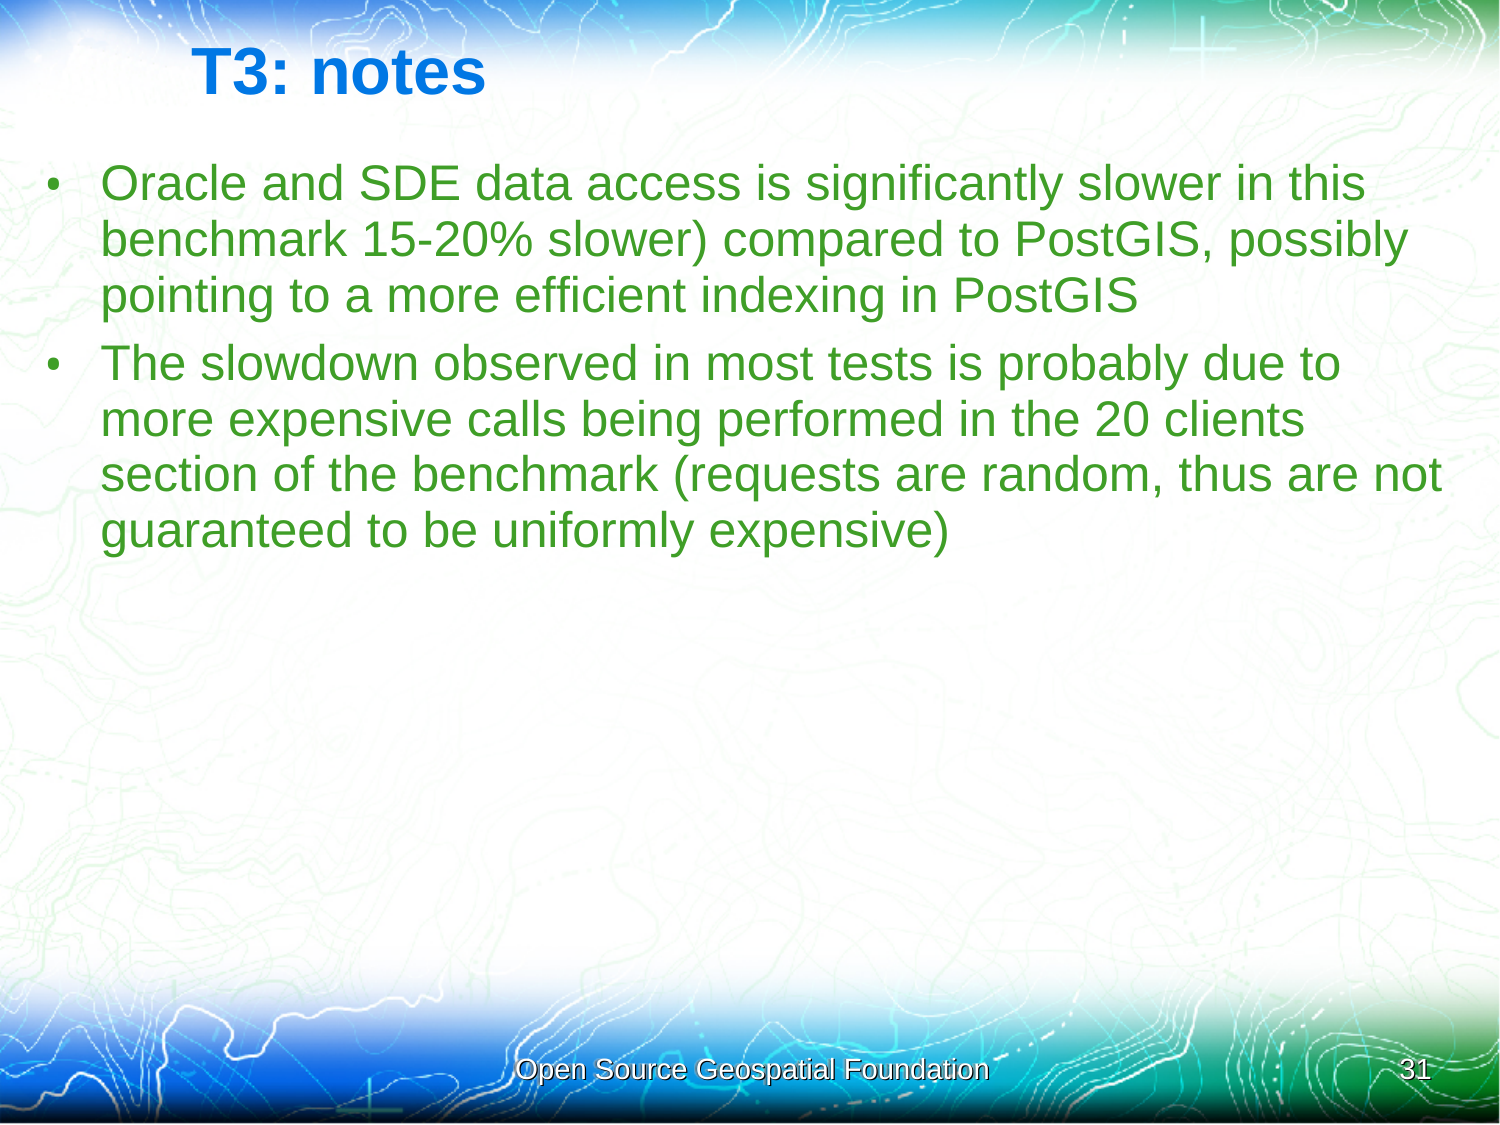

# T3: notes
Oracle and SDE data access is significantly slower in this benchmark 15-20% slower) compared to PostGIS, possibly pointing to a more efficient indexing in PostGIS
The slowdown observed in most tests is probably due to more expensive calls being performed in the 20 clients section of the benchmark (requests are random, thus are not guaranteed to be uniformly expensive)
Open Source Geospatial Foundation
31